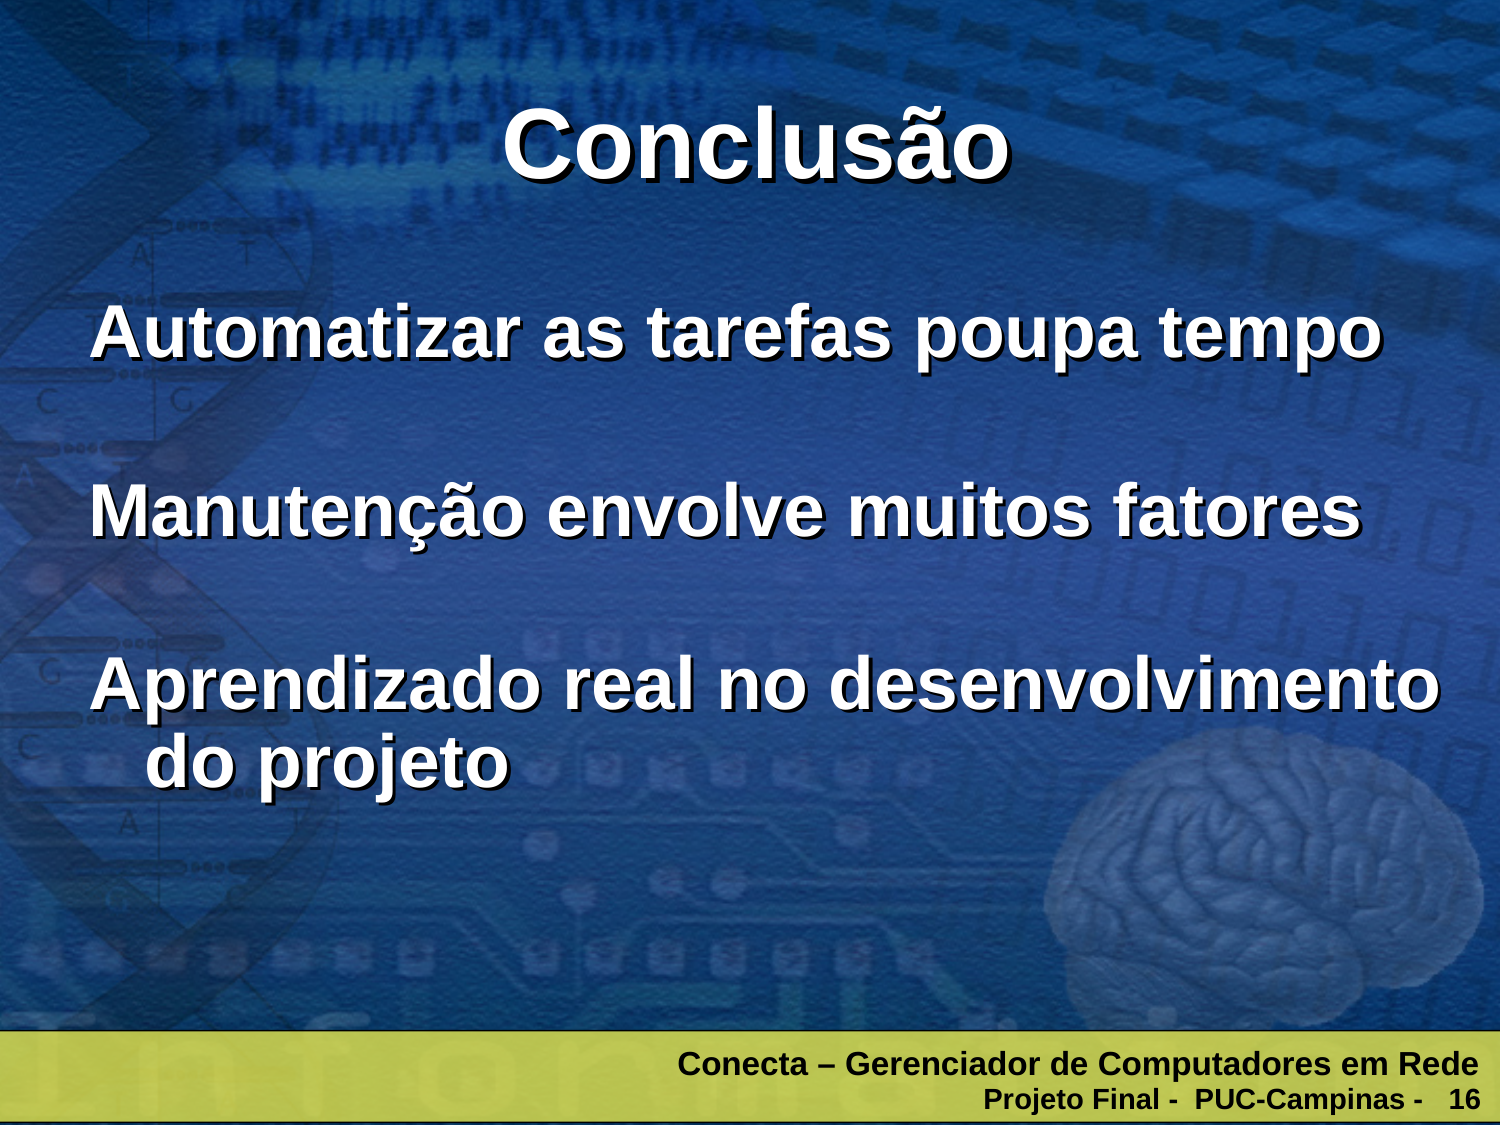

# Conclusão
Automatizar as tarefas poupa tempo
Manutenção envolve muitos fatores
Aprendizado real no desenvolvimento do projeto